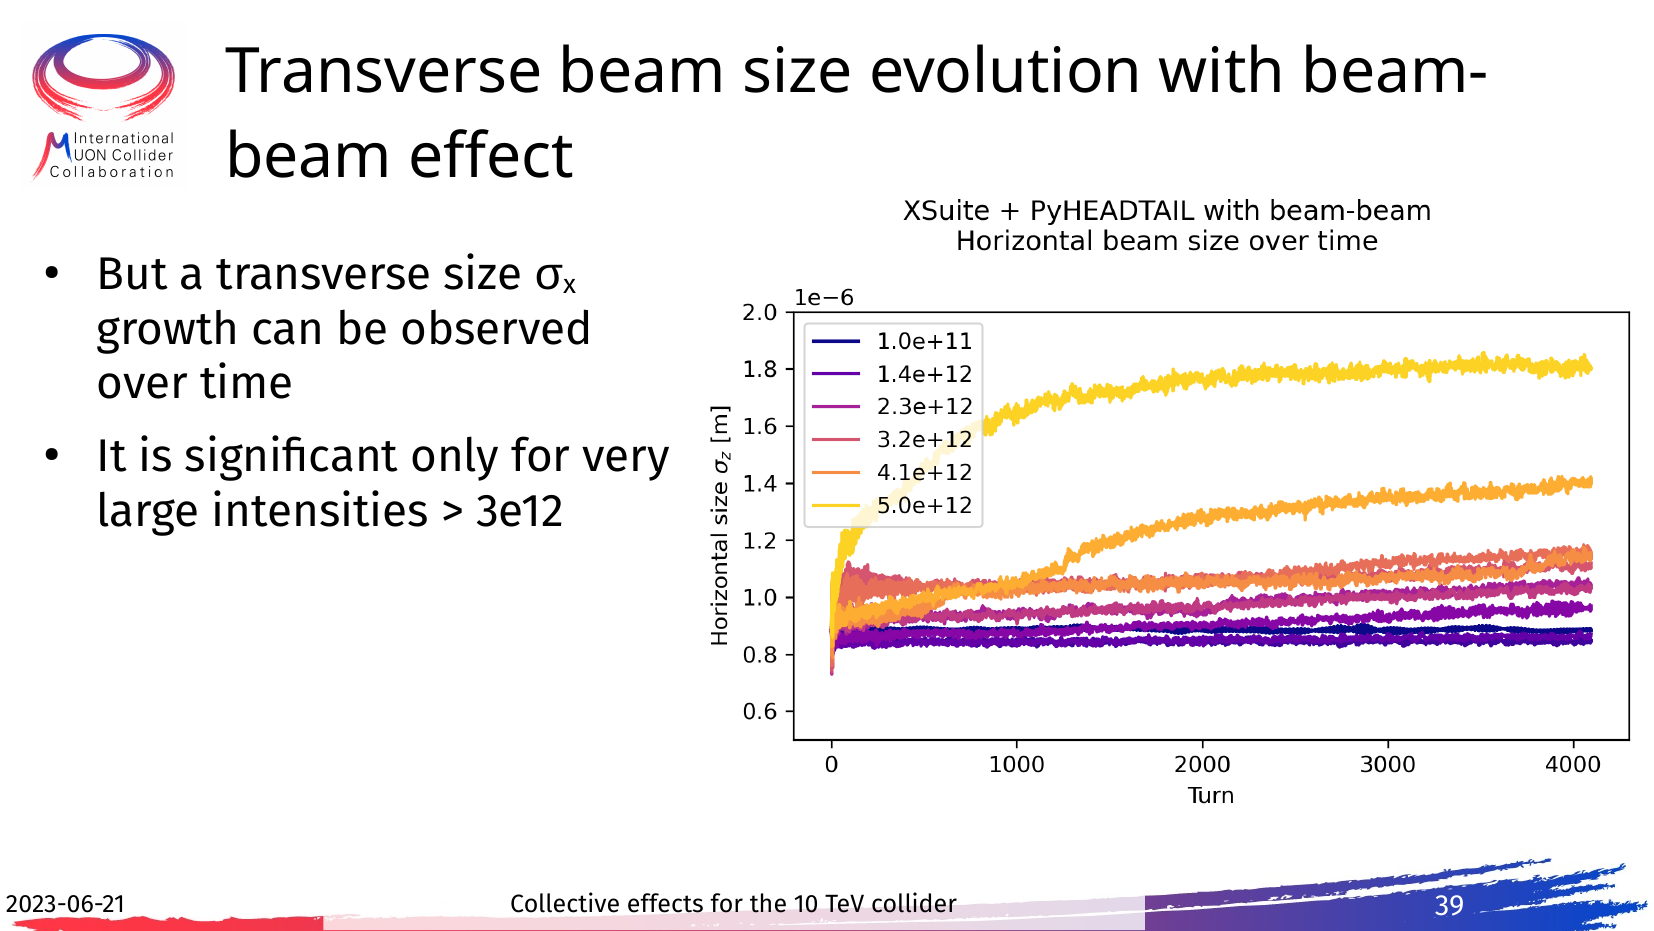

Transverse beam size evolution with beam-beam effect
# But a transverse size σx growth can be observed over time
It is significant only for very large intensities > 3e12
2023-06-21
Collective effects for the 10 TeV collider
39